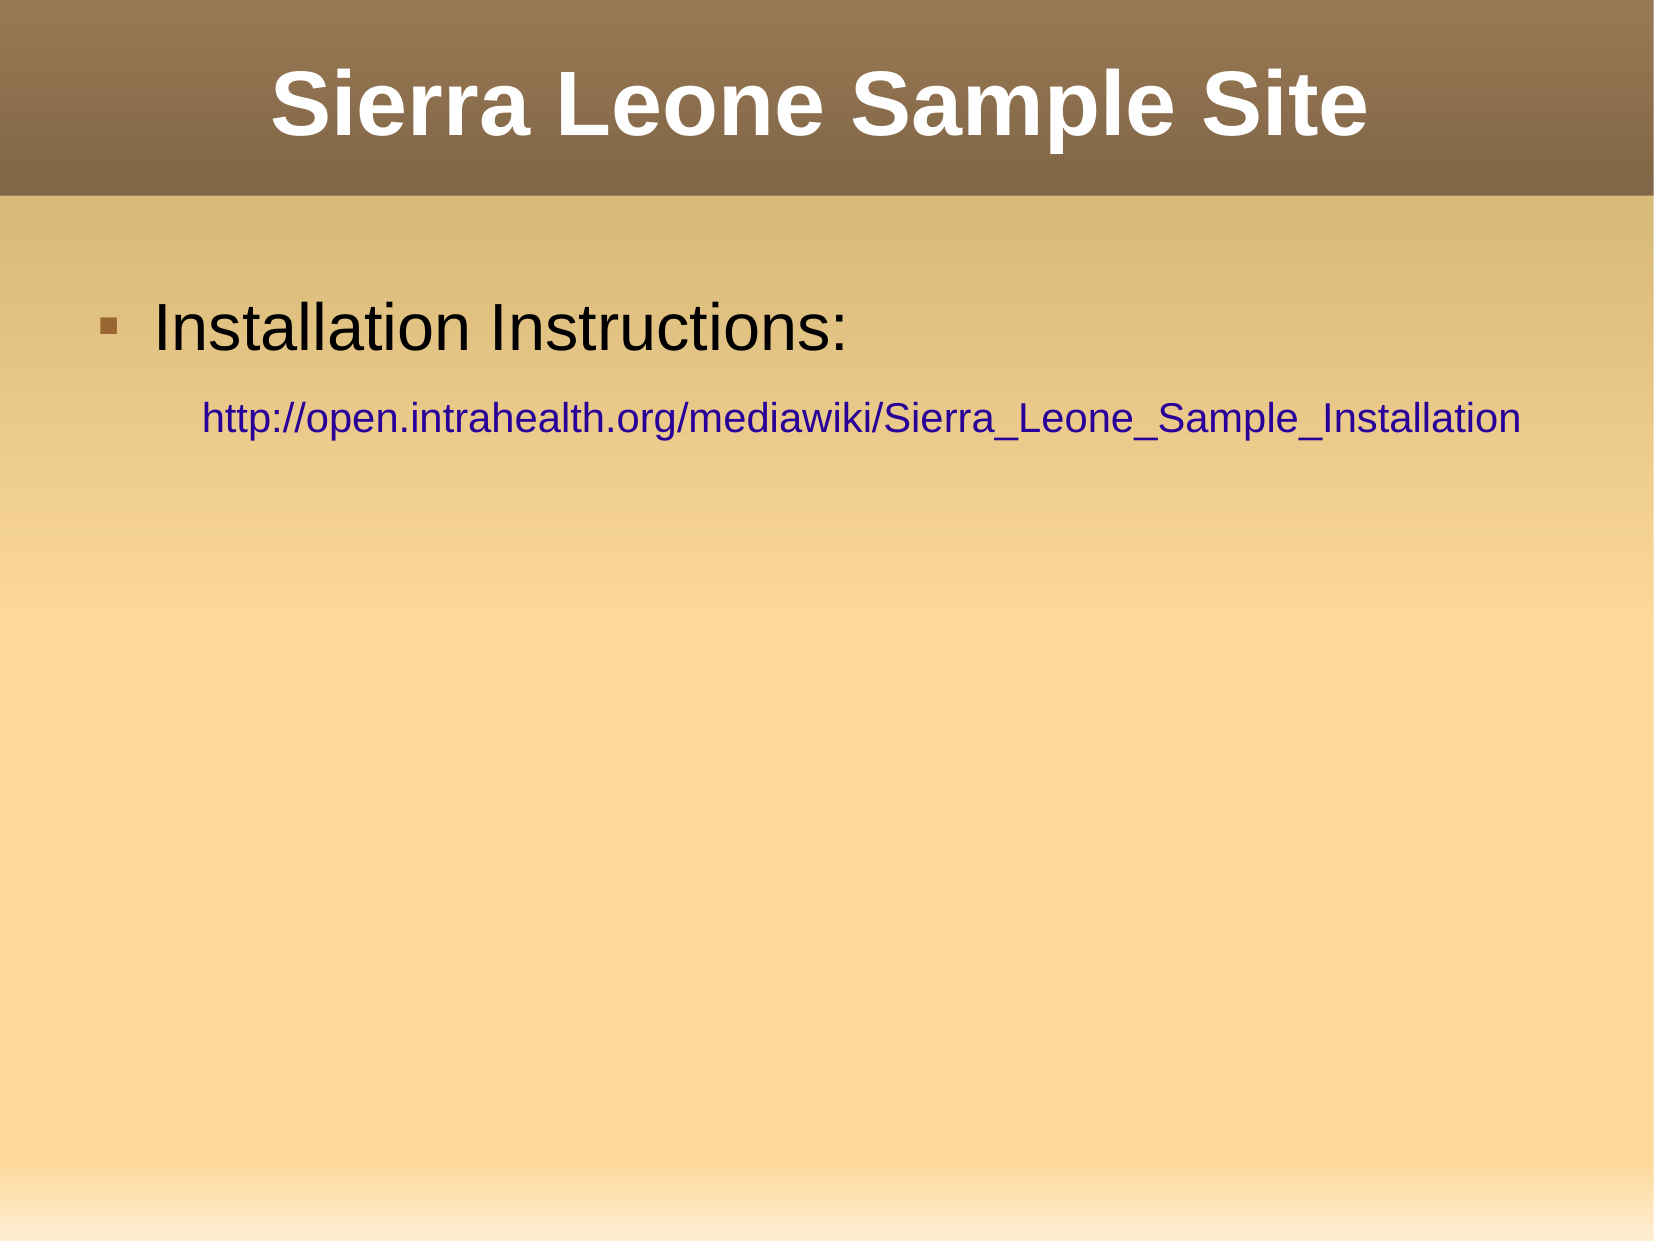

# Sierra Leone Sample Site
Installation Instructions:
http://open.intrahealth.org/mediawiki/Sierra_Leone_Sample_Installation